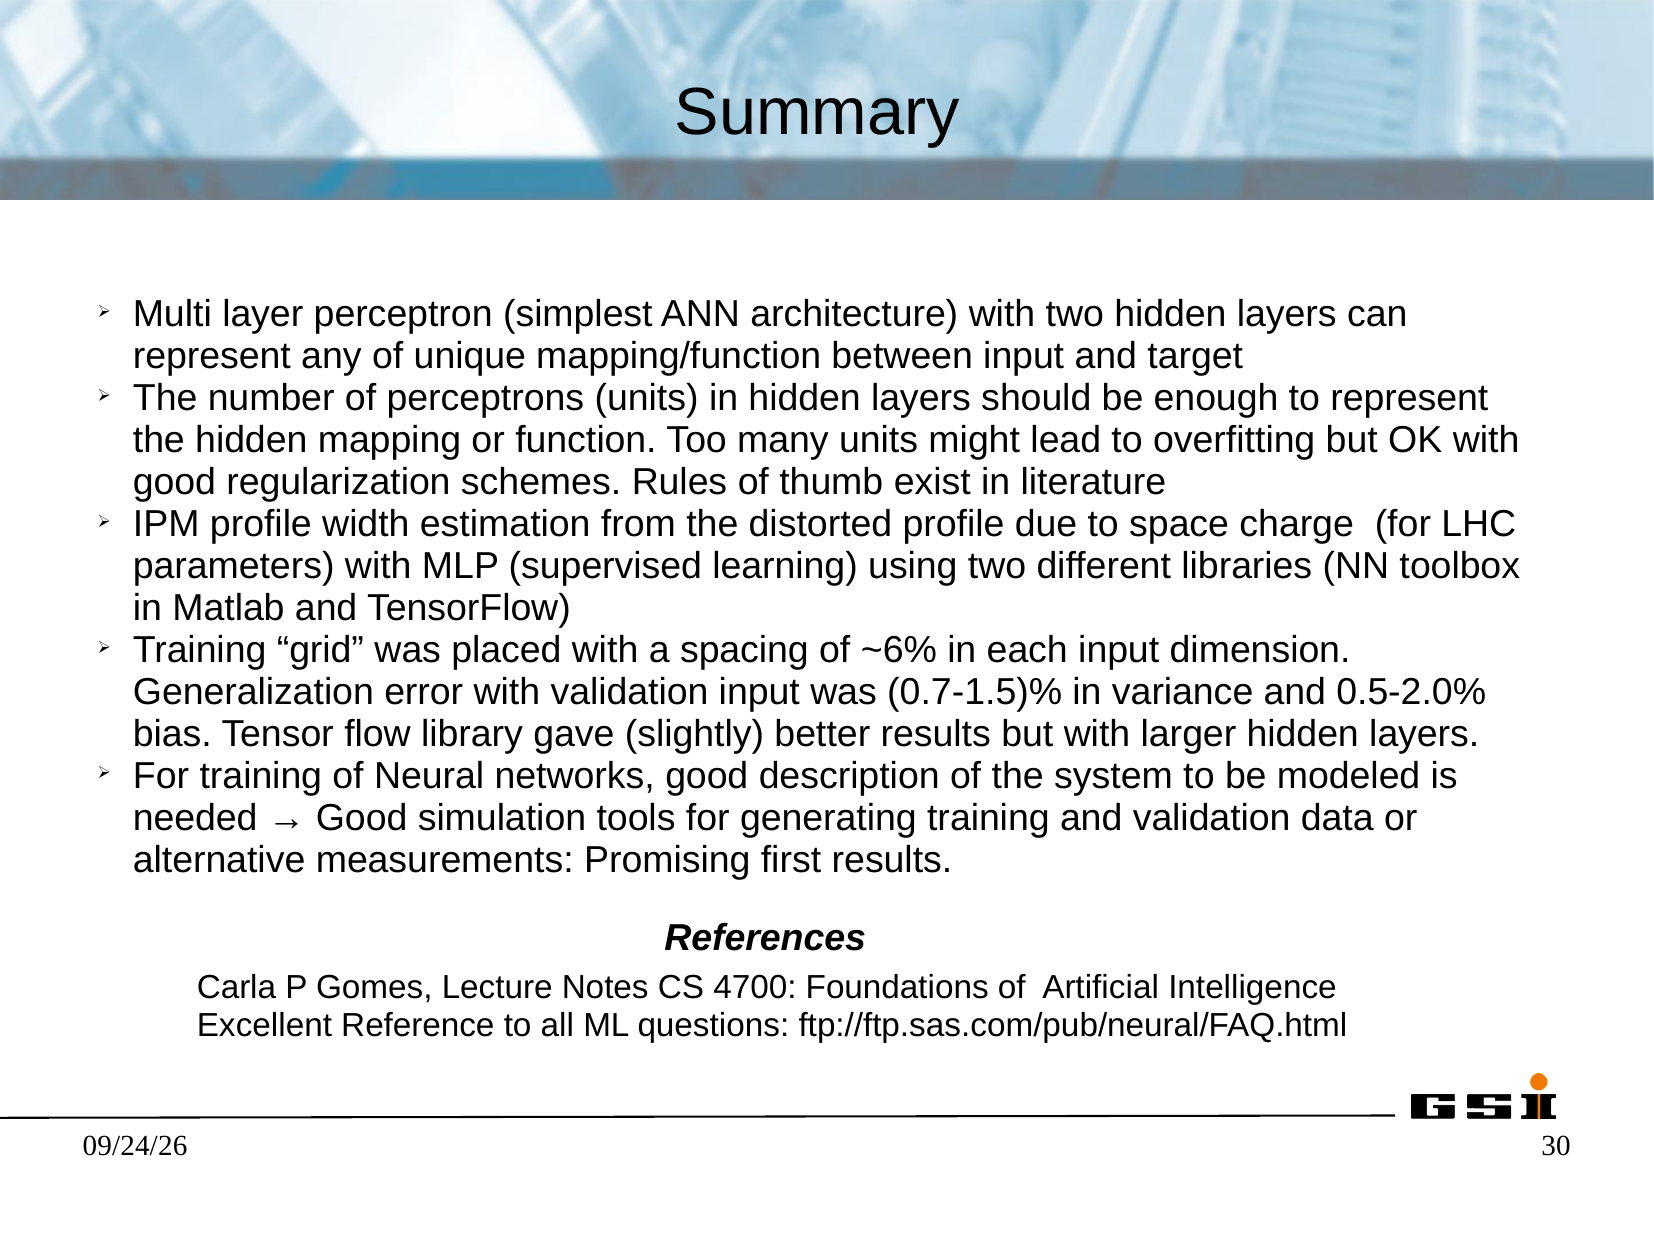

# Summary
Multi layer perceptron (simplest ANN architecture) with two hidden layers can represent any of unique mapping/function between input and target
The number of perceptrons (units) in hidden layers should be enough to represent the hidden mapping or function. Too many units might lead to overfitting but OK with good regularization schemes. Rules of thumb exist in literature
IPM profile width estimation from the distorted profile due to space charge (for LHC parameters) with MLP (supervised learning) using two different libraries (NN toolbox in Matlab and TensorFlow)
Training “grid” was placed with a spacing of ~6% in each input dimension. Generalization error with validation input was (0.7-1.5)% in variance and 0.5-2.0% bias. Tensor flow library gave (slightly) better results but with larger hidden layers.
For training of Neural networks, good description of the system to be modeled is needed → Good simulation tools for generating training and validation data or alternative measurements: Promising first results.
References
Carla P Gomes, Lecture Notes CS 4700: Foundations of Artificial Intelligence
Excellent Reference to all ML questions: ftp://ftp.sas.com/pub/neural/FAQ.html
30